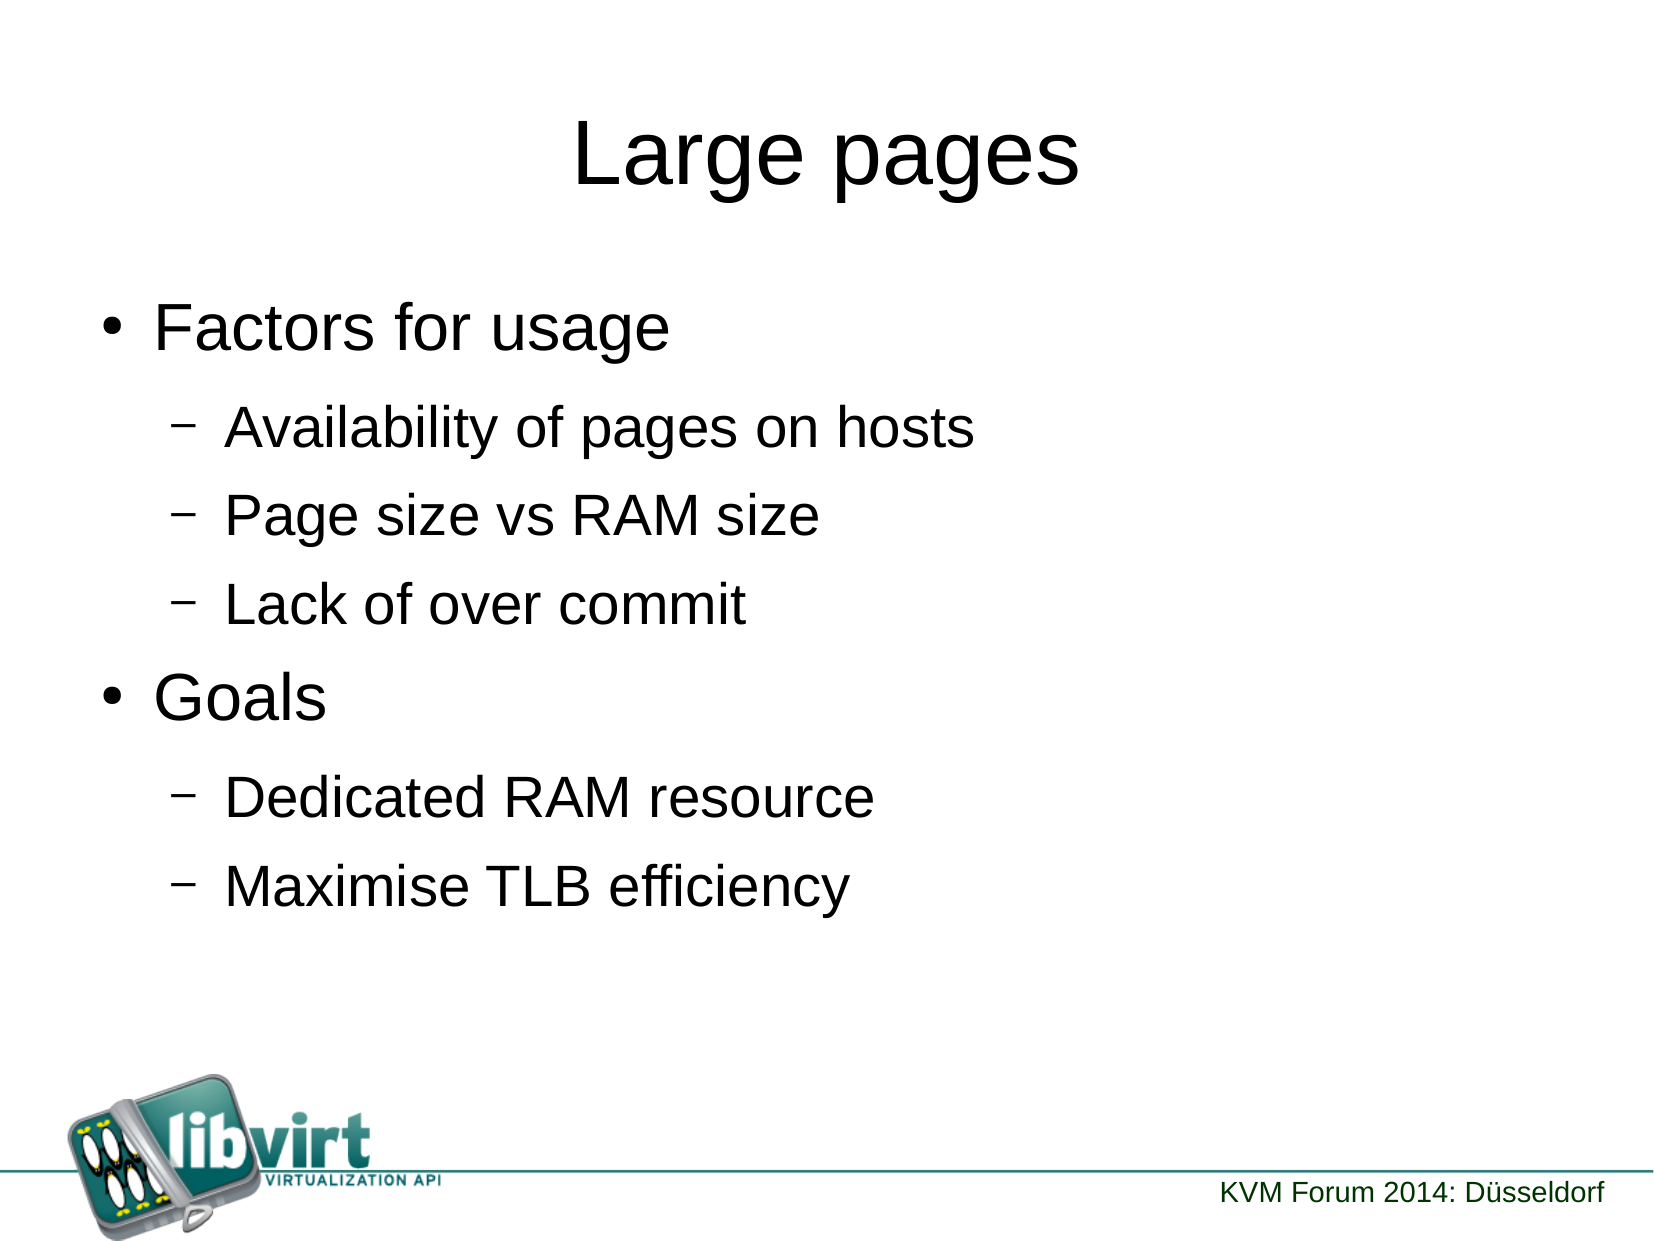

# Large pages
Factors for usage
Availability of pages on hosts
Page size vs RAM size
Lack of over commit
Goals
Dedicated RAM resource
Maximise TLB efficiency